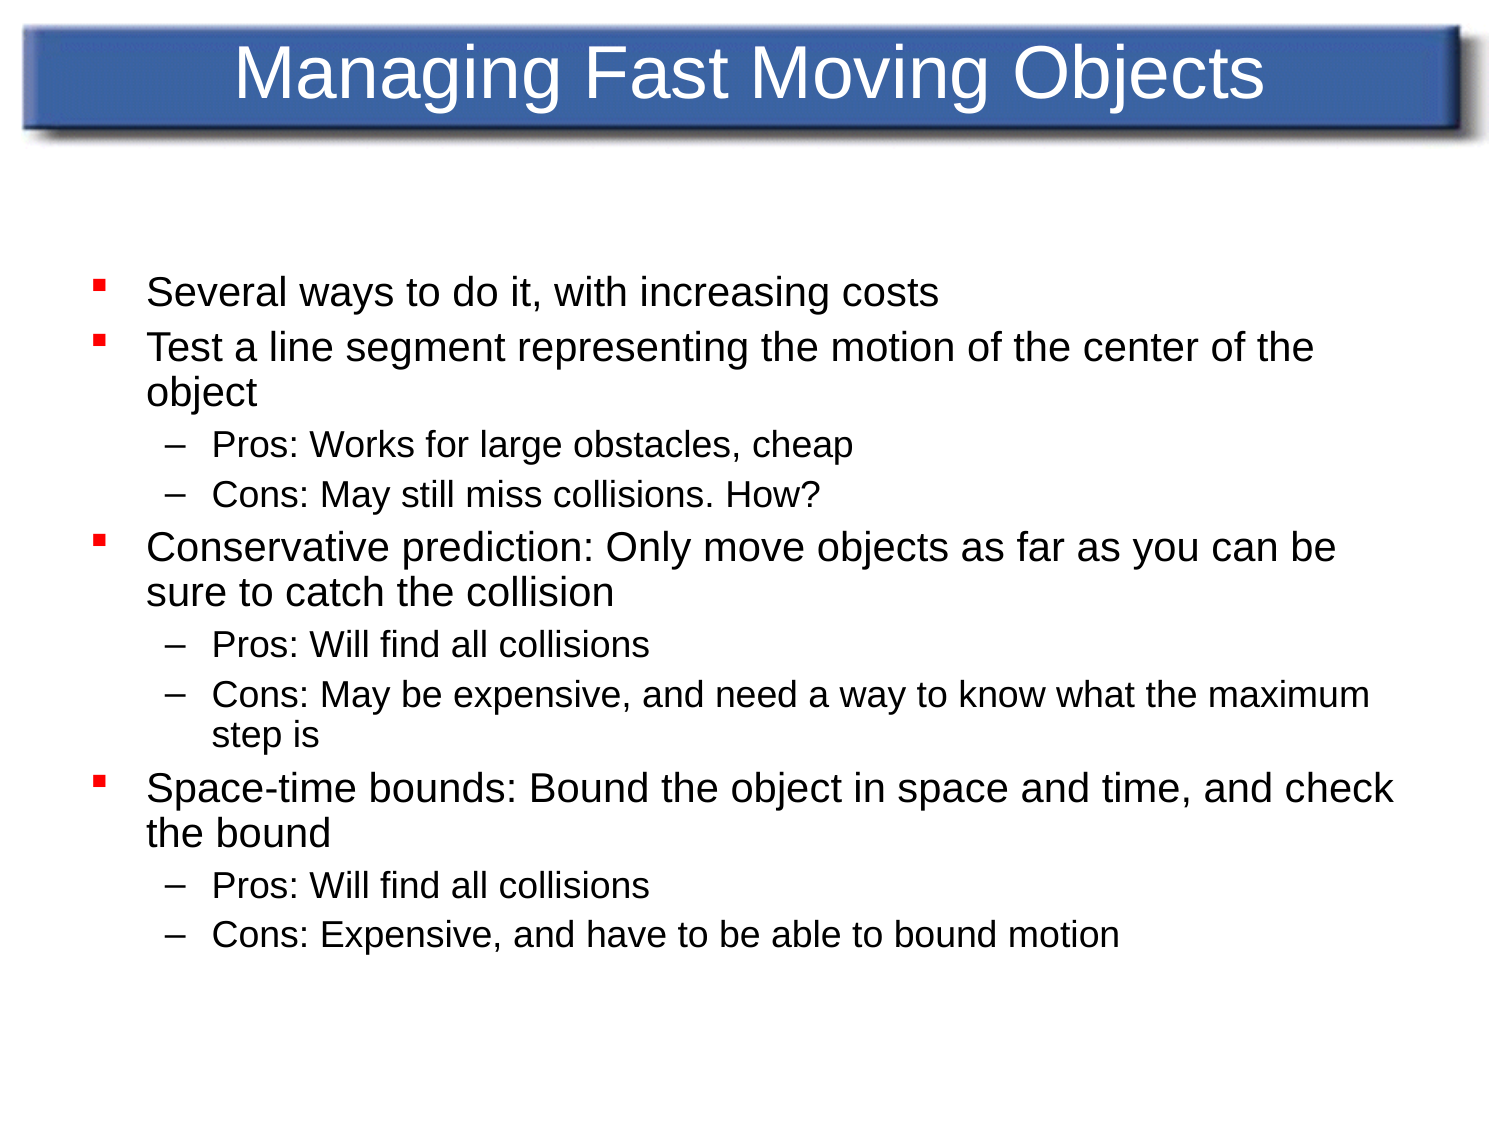

# Managing Fast Moving Objects
Several ways to do it, with increasing costs
Test a line segment representing the motion of the center of the object
Pros: Works for large obstacles, cheap
Cons: May still miss collisions. How?
Conservative prediction: Only move objects as far as you can be sure to catch the collision
Pros: Will find all collisions
Cons: May be expensive, and need a way to know what the maximum step is
Space-time bounds: Bound the object in space and time, and check the bound
Pros: Will find all collisions
Cons: Expensive, and have to be able to bound motion